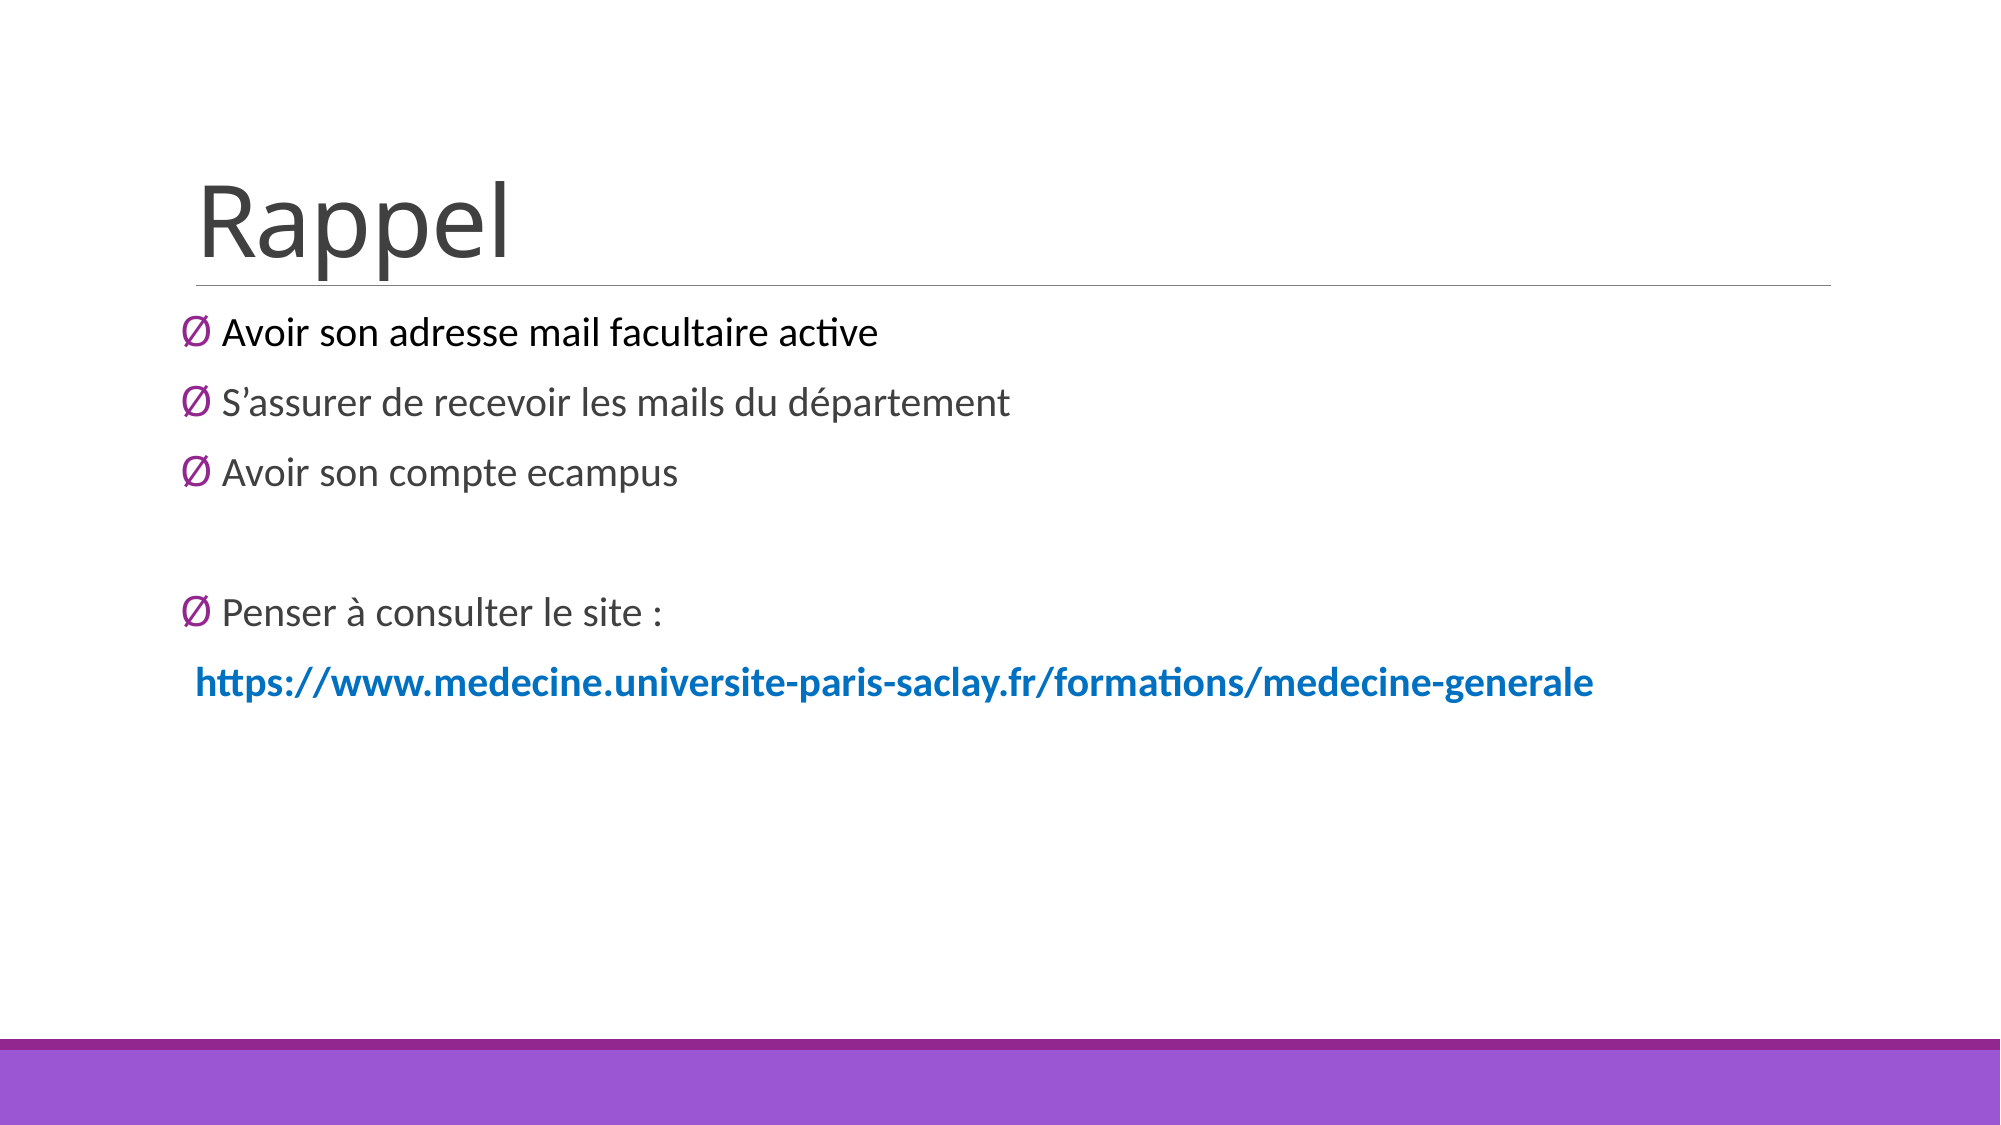

# Rappel
 Avoir son adresse mail facultaire active
 S’assurer de recevoir les mails du département
 Avoir son compte ecampus
 Penser à consulter le site :
https://www.medecine.universite-paris-saclay.fr/formations/medecine-generale